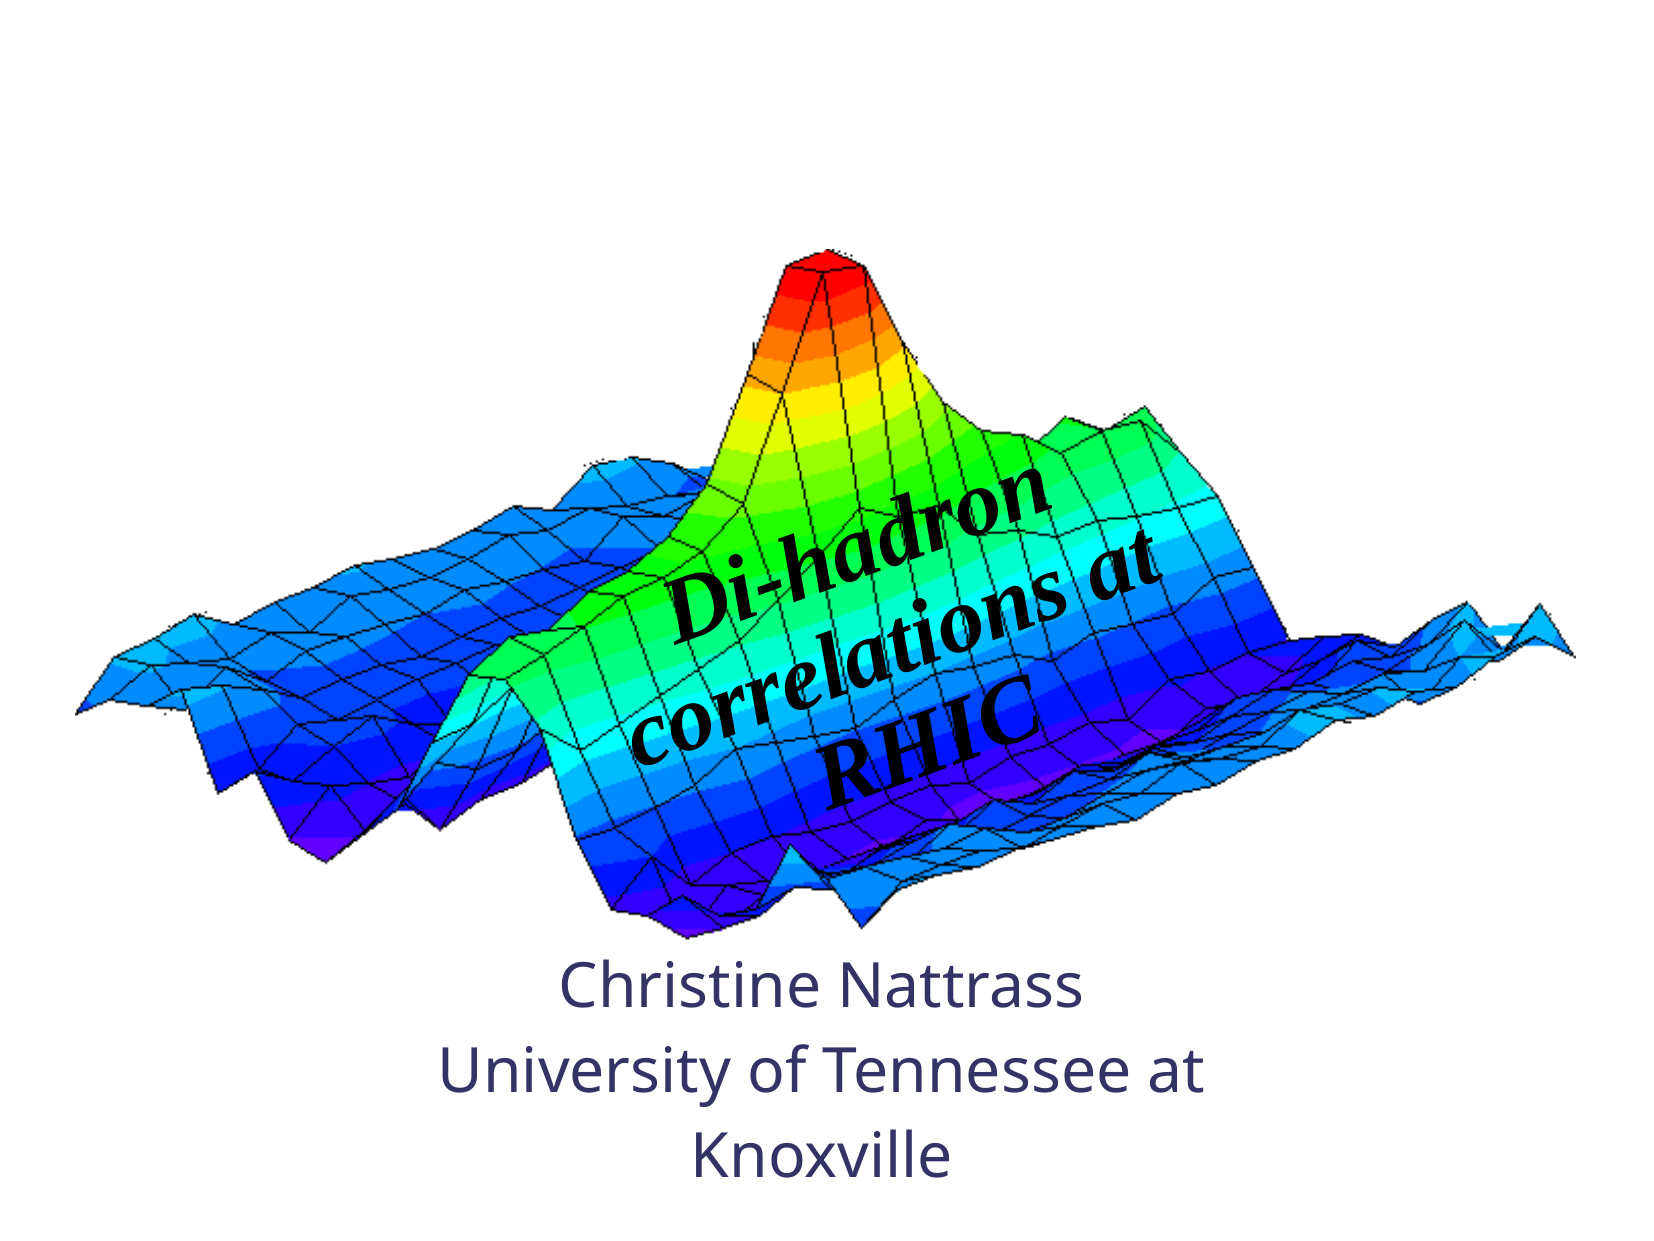

Di-hadron correlations at RHIC
Christine Nattrass
University of Tennessee at Knoxville